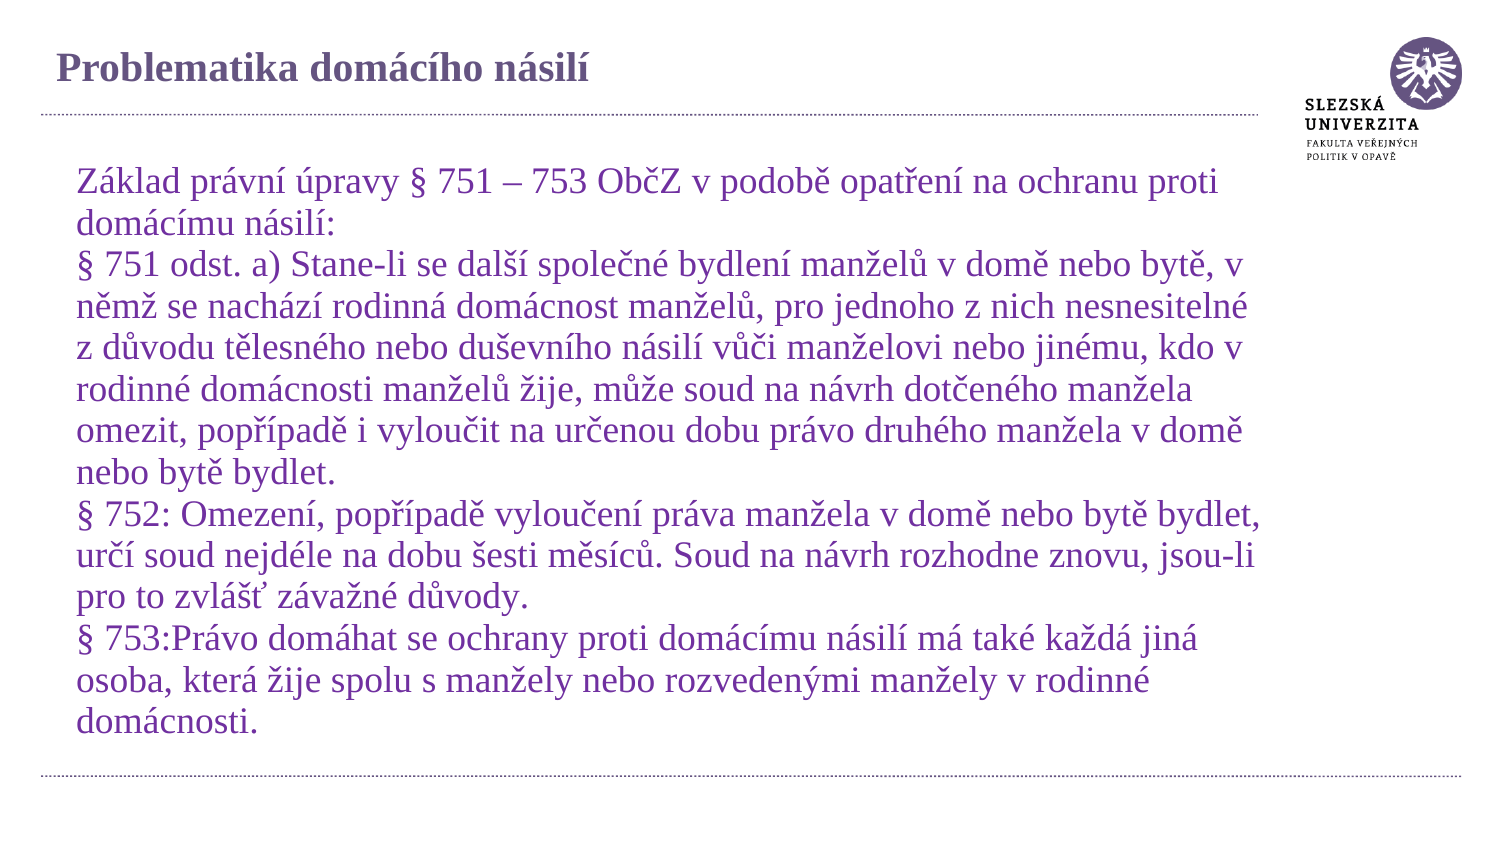

# Problematika domácího násilí
Základ právní úpravy § 751 – 753 ObčZ v podobě opatření na ochranu proti domácímu násilí:
§ 751 odst. a) Stane-li se další společné bydlení manželů v domě nebo bytě, v němž se nachází rodinná domácnost manželů, pro jednoho z nich nesnesitelné z důvodu tělesného nebo duševního násilí vůči manželovi nebo jinému, kdo v rodinné domácnosti manželů žije, může soud na návrh dotčeného manžela omezit, popřípadě i vyloučit na určenou dobu právo druhého manžela v domě nebo bytě bydlet.
§ 752: Omezení, popřípadě vyloučení práva manžela v domě nebo bytě bydlet, určí soud nejdéle na dobu šesti měsíců. Soud na návrh rozhodne znovu, jsou-li pro to zvlášť závažné důvody.
§ 753:Právo domáhat se ochrany proti domácímu násilí má také každá jiná osoba, která žije spolu s manžely nebo rozvedenými manžely v rodinné domácnosti.